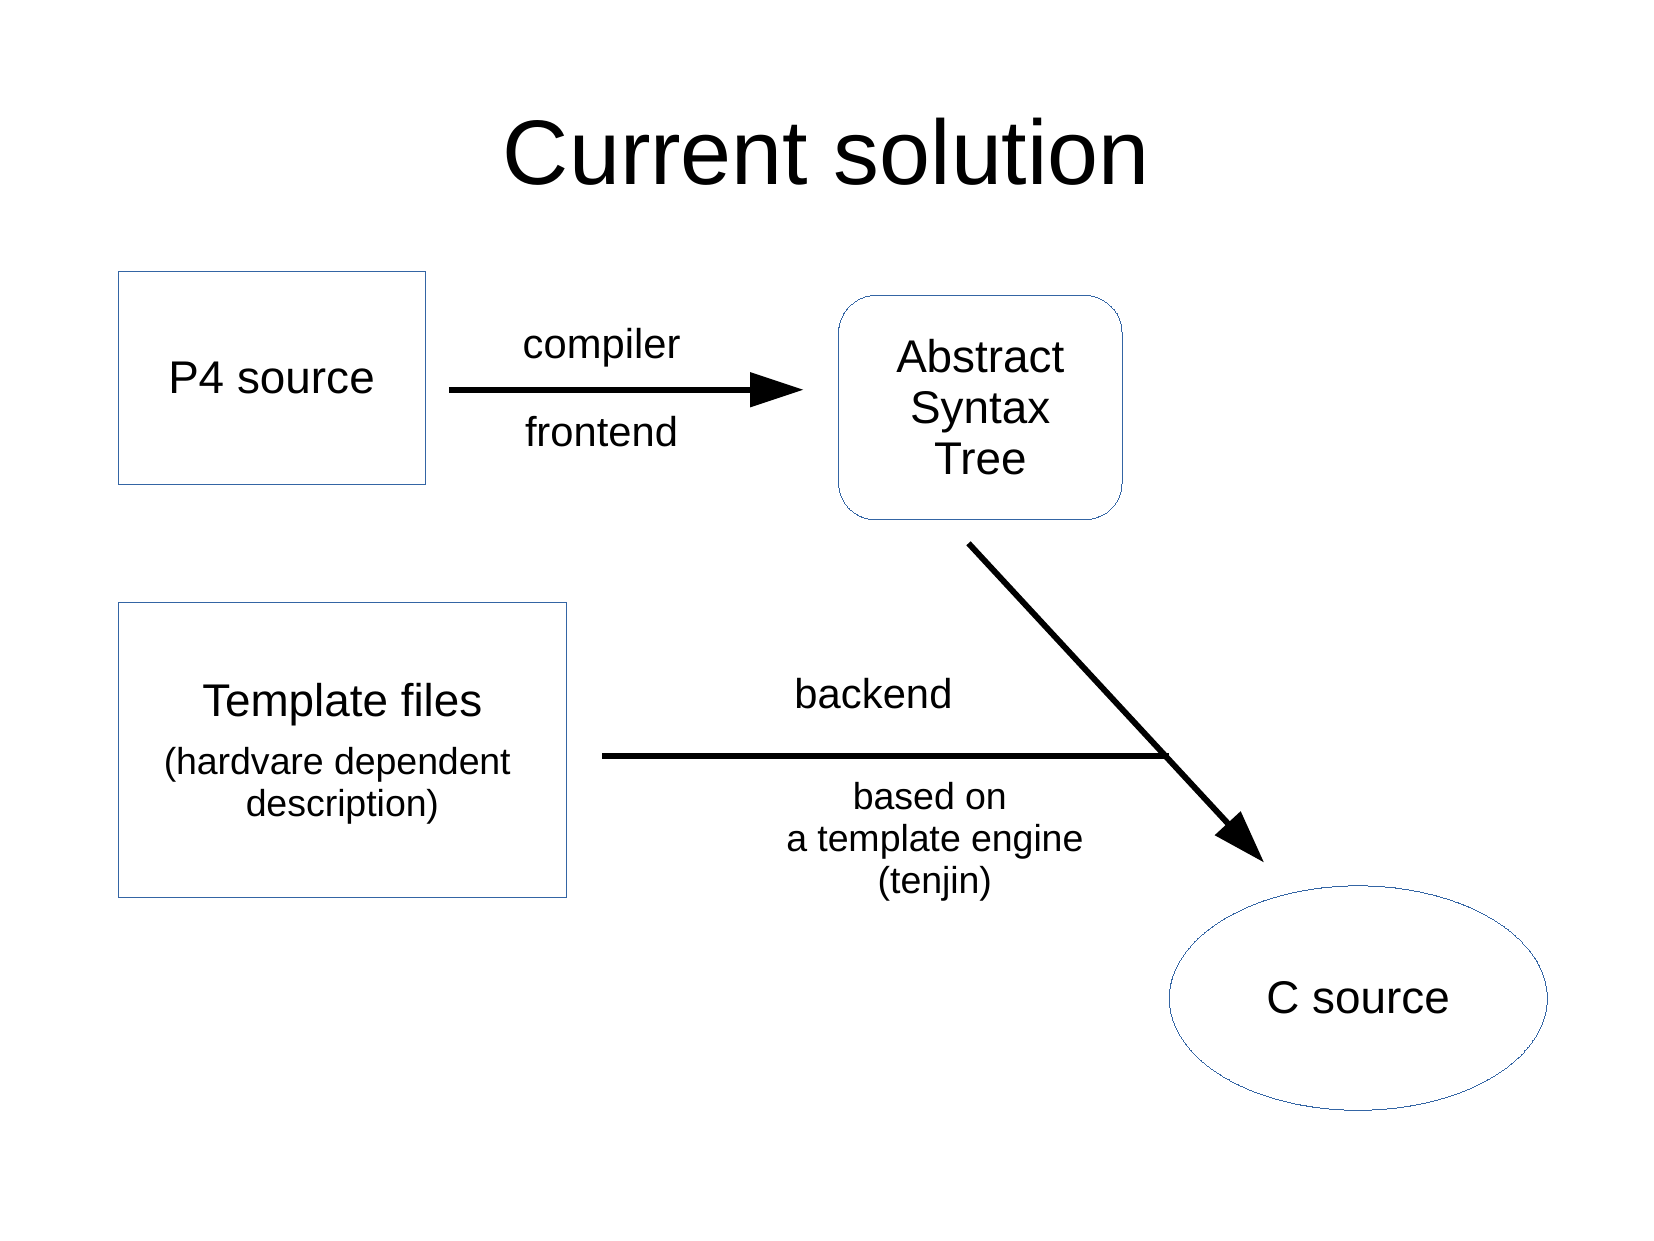

# Current solution
P4 source
Abstract
Syntax
Tree
compiler
frontend
Template files
(hardvare dependent
description)
backend
based on
 a template engine
 (tenjin)
C source